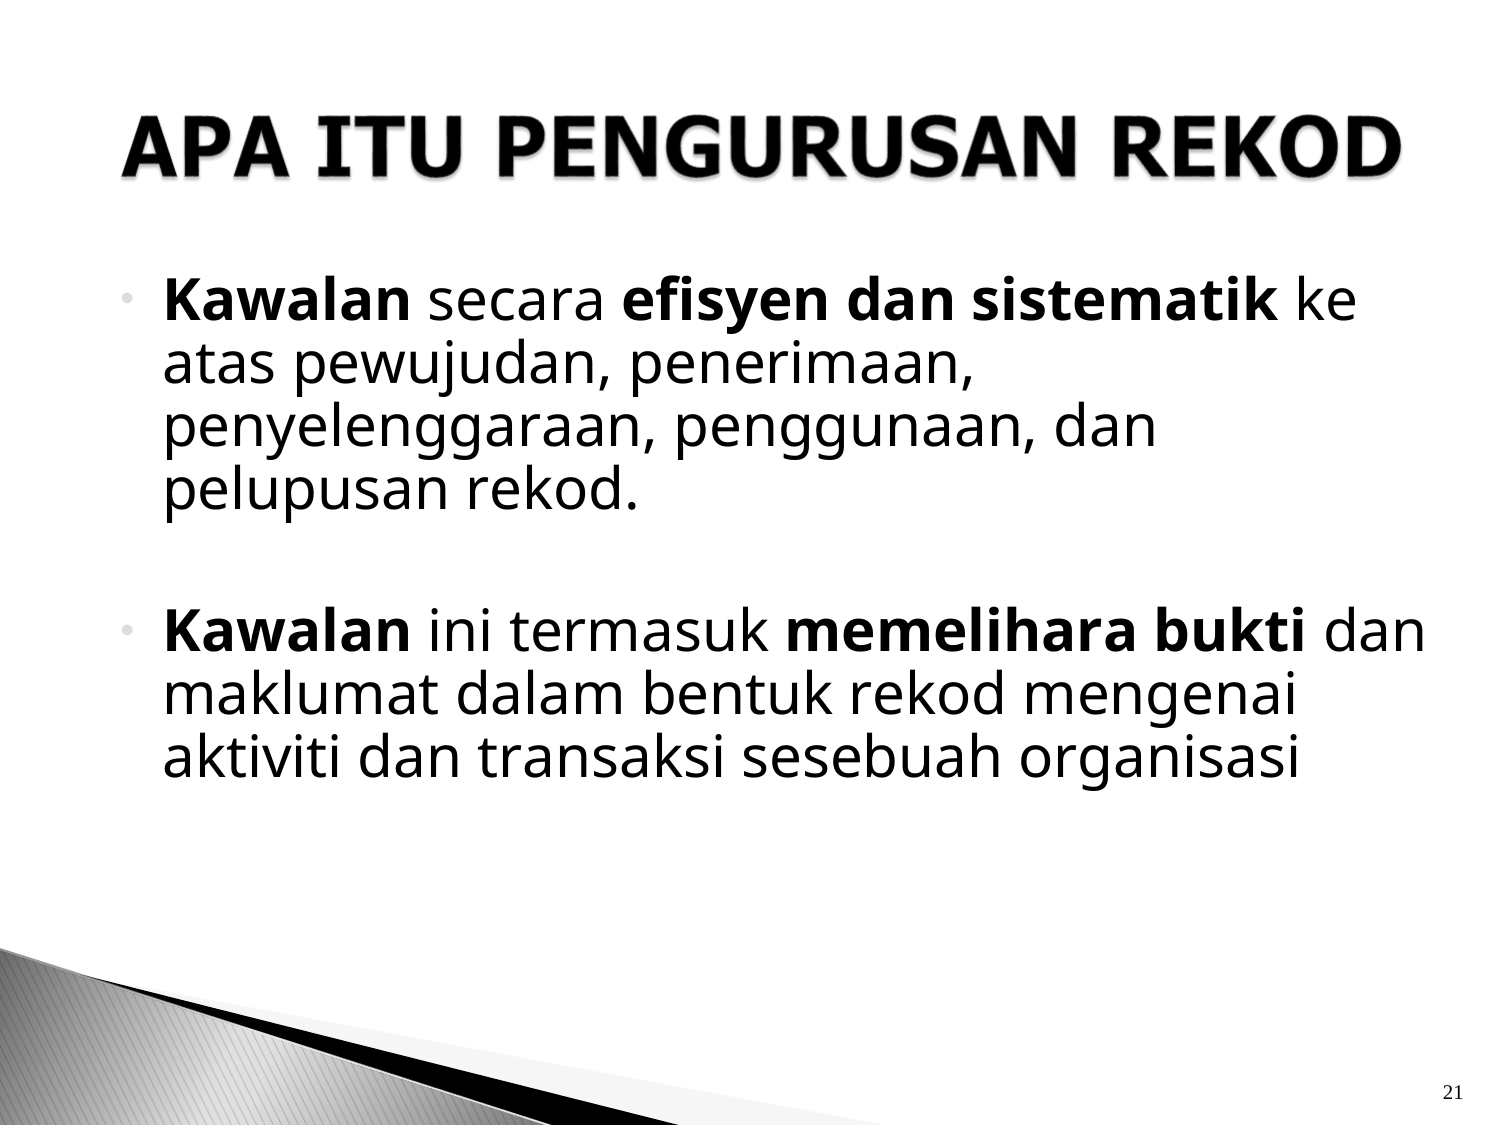

# Kawalan secara efisyen dan sistematik ke atas pewujudan, penerimaan, penyelenggaraan, penggunaan, dan pelupusan rekod.
Kawalan ini termasuk memelihara bukti dan maklumat dalam bentuk rekod mengenai aktiviti dan transaksi sesebuah organisasi